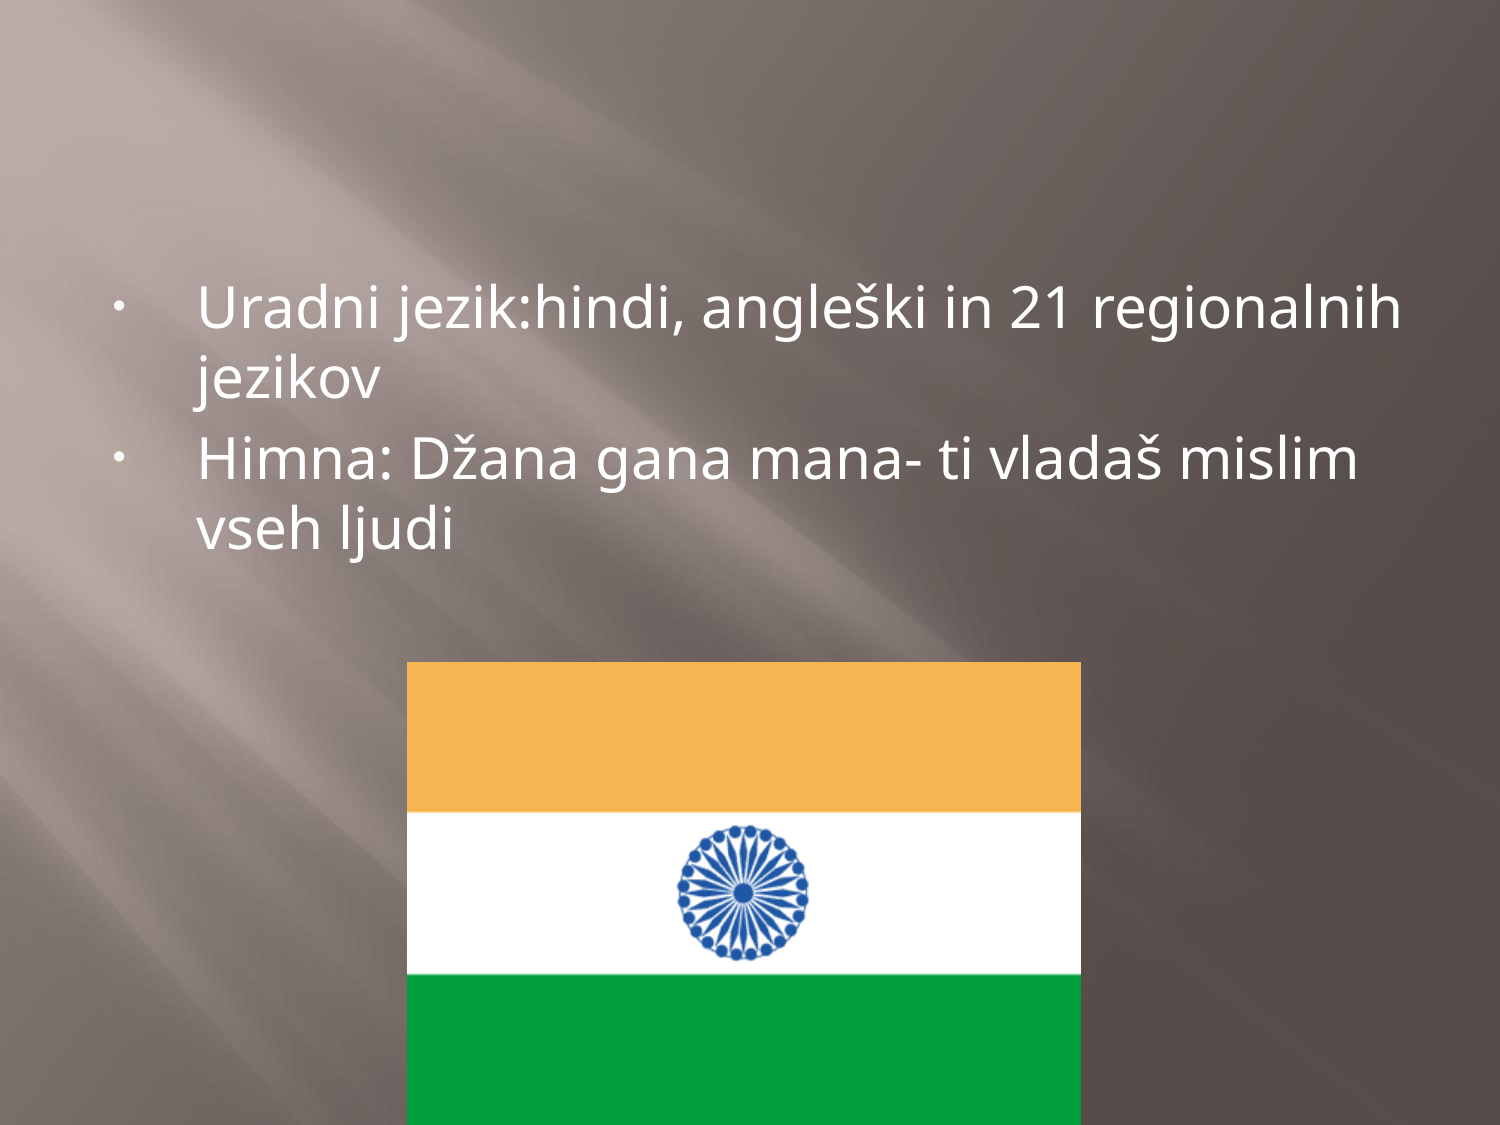

#
Uradni jezik:hindi, angleški in 21 regionalnih jezikov
Himna: Džana gana mana- ti vladaš mislim vseh ljudi